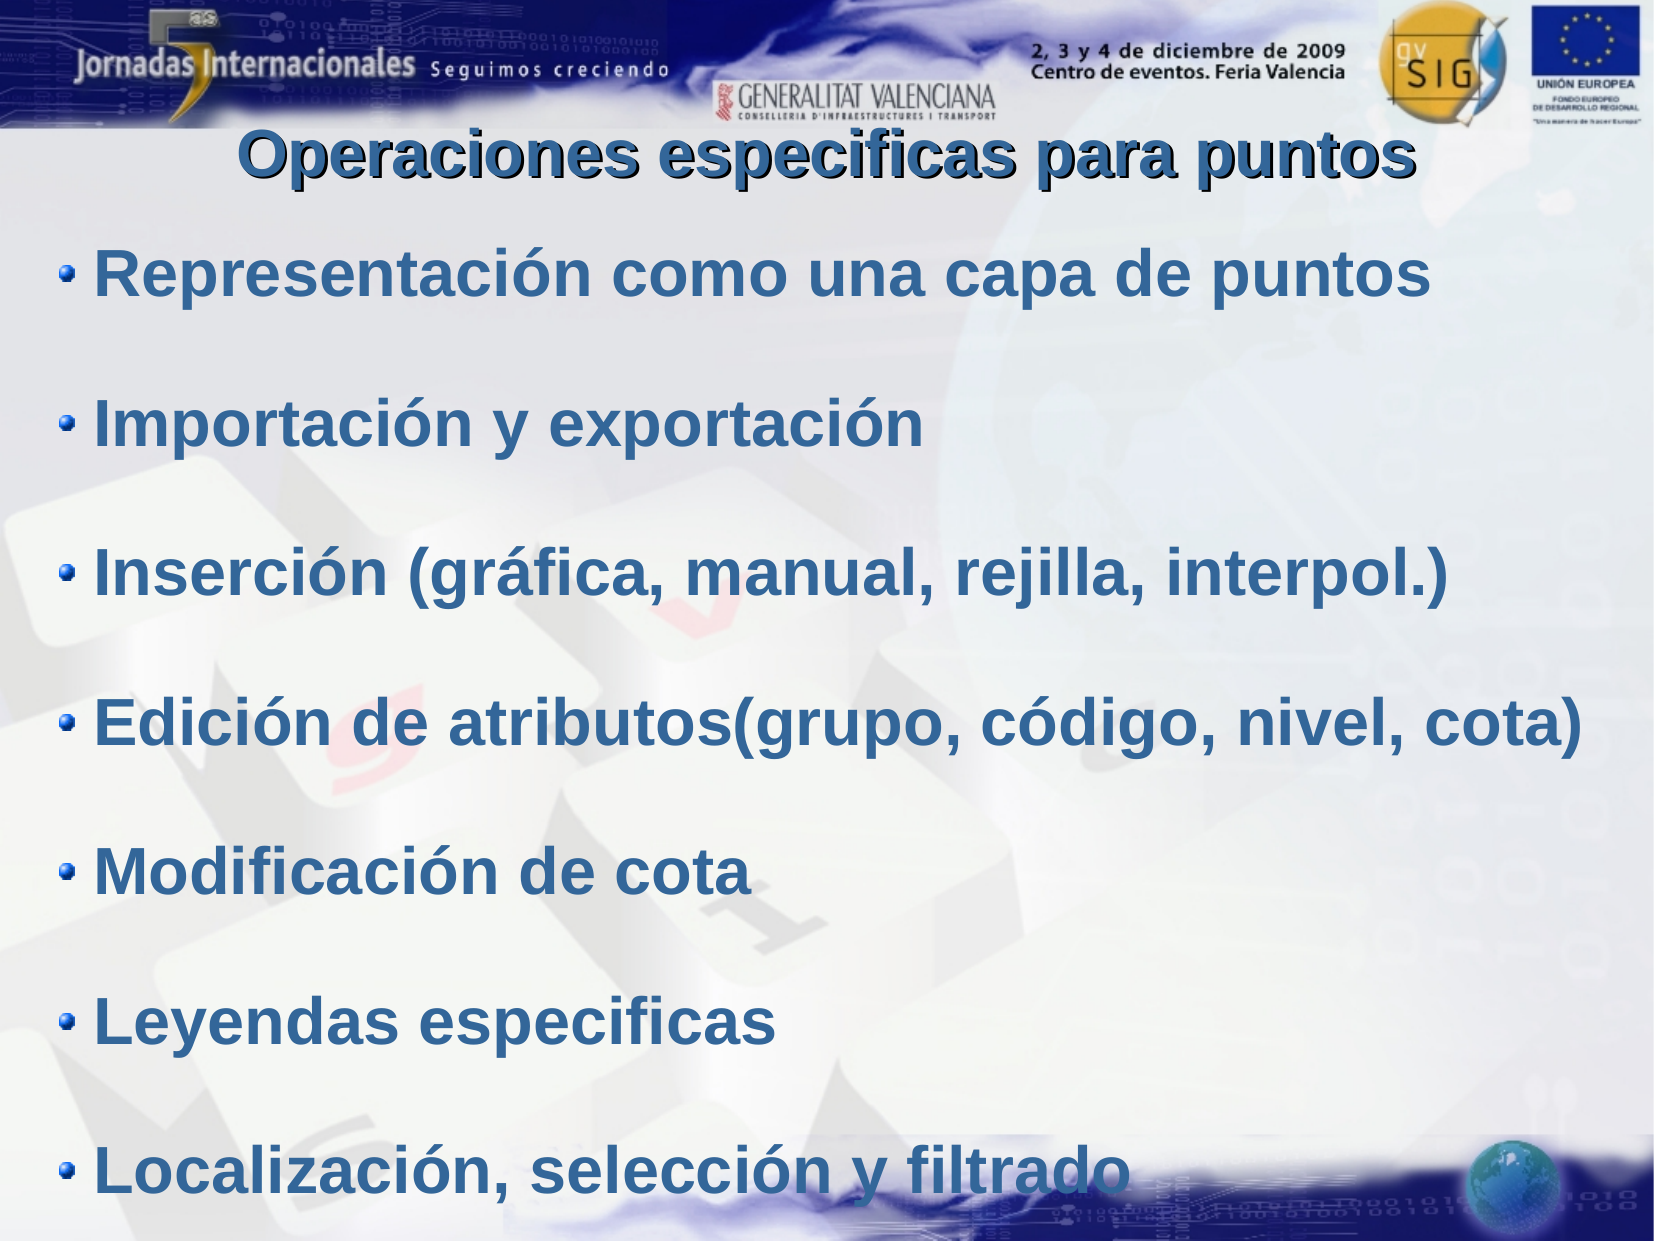

# Operaciones especificas para puntos
 Representación como una capa de puntos
 Importación y exportación
 Inserción (gráfica, manual, rejilla, interpol.)
 Edición de atributos(grupo, código, nivel, cota)
 Modificación de cota
 Leyendas especificas
 Localización, selección y filtrado